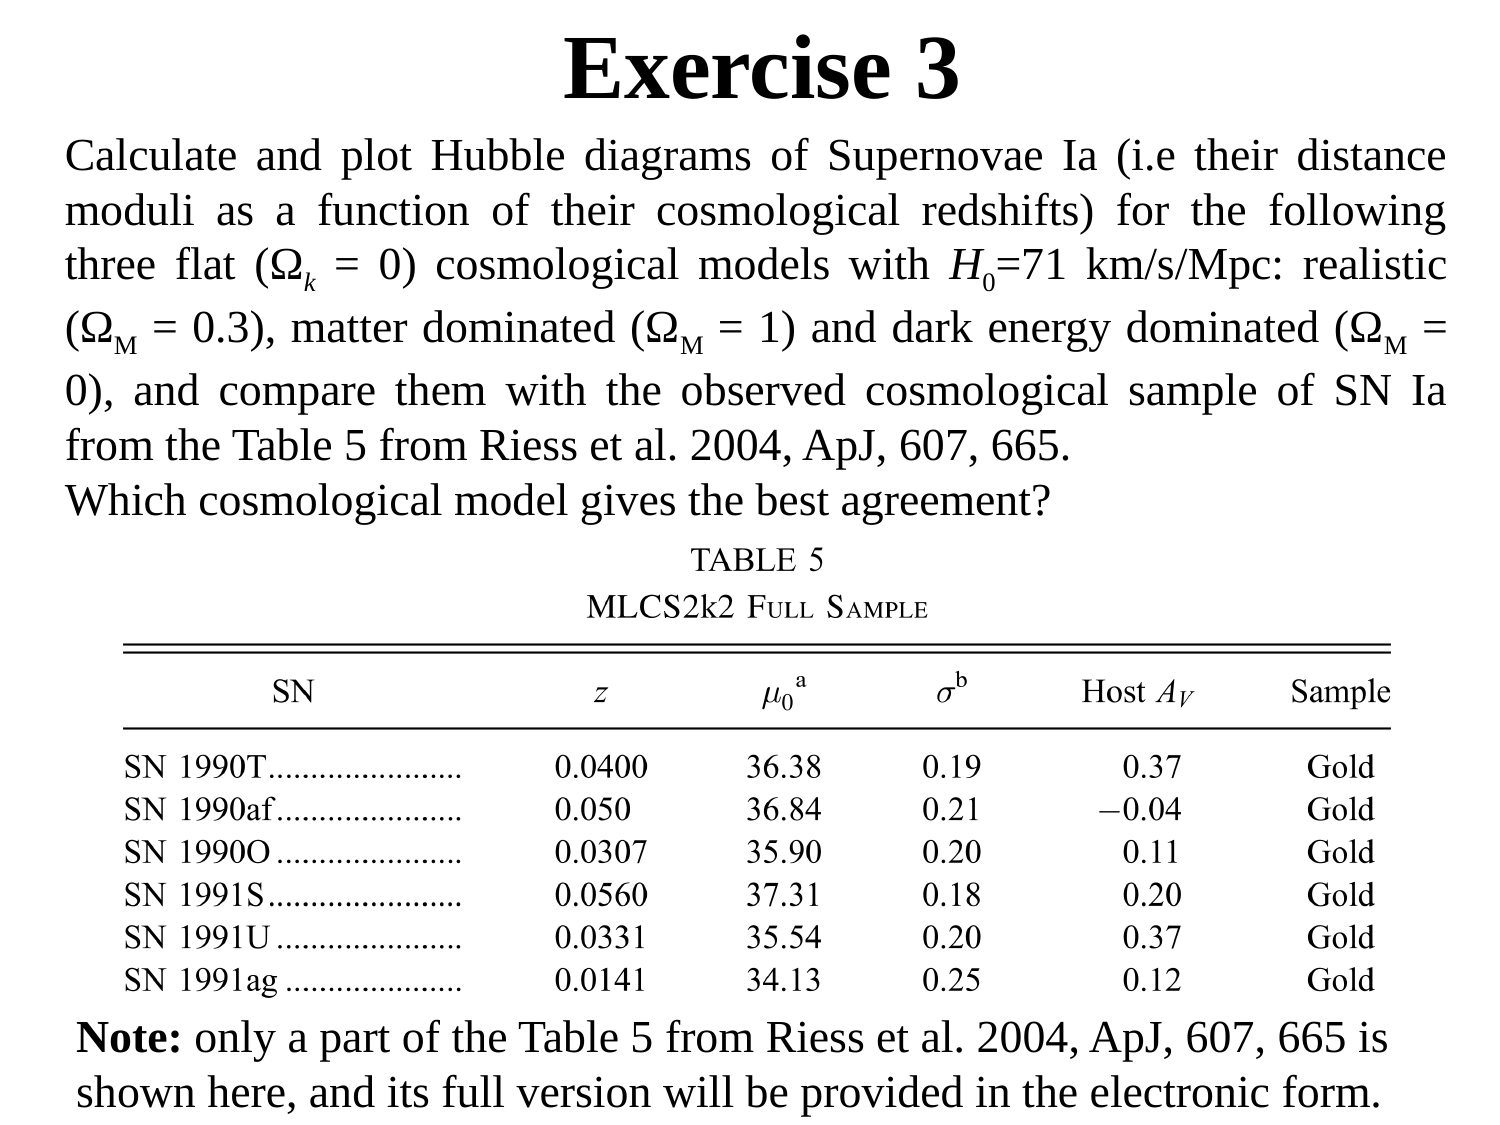

# Exercise 3
Calculate and plot Hubble diagrams of Supernovae Ia (i.e their distance moduli as a function of their cosmological redshifts) for the following three flat (Ωk = 0) cosmological models with H0=71 km/s/Mpc: realistic (ΩM = 0.3), matter dominated (ΩM = 1) and dark energy dominated (ΩM = 0), and compare them with the observed cosmological sample of SN Ia from the Table 5 from Riess et al. 2004, ApJ, 607, 665.
Which cosmological model gives the best agreement?
Note: only a part of the Table 5 from Riess et al. 2004, ApJ, 607, 665 is shown here, and its full version will be provided in the electronic form.